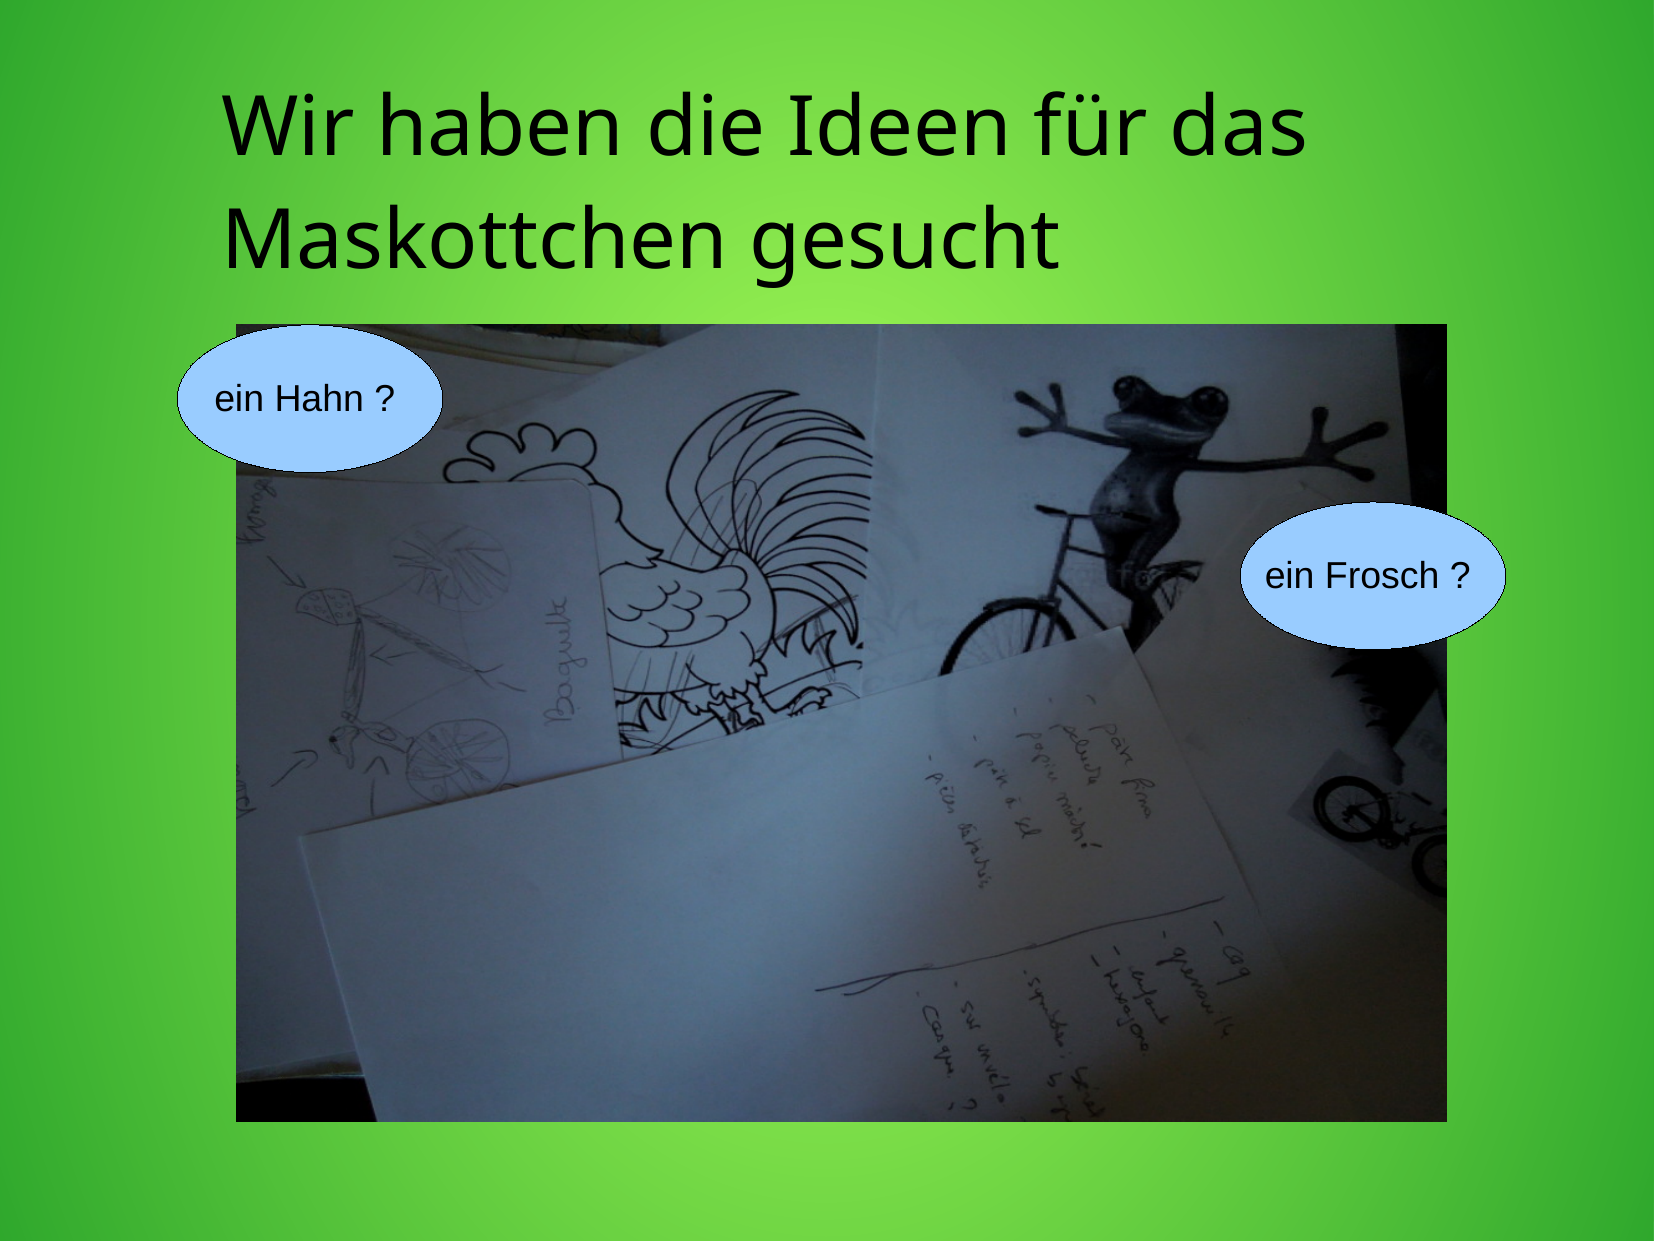

Wir haben die Ideen für das Maskottchen gesucht
ein Hahn ?
ein Frosch ?